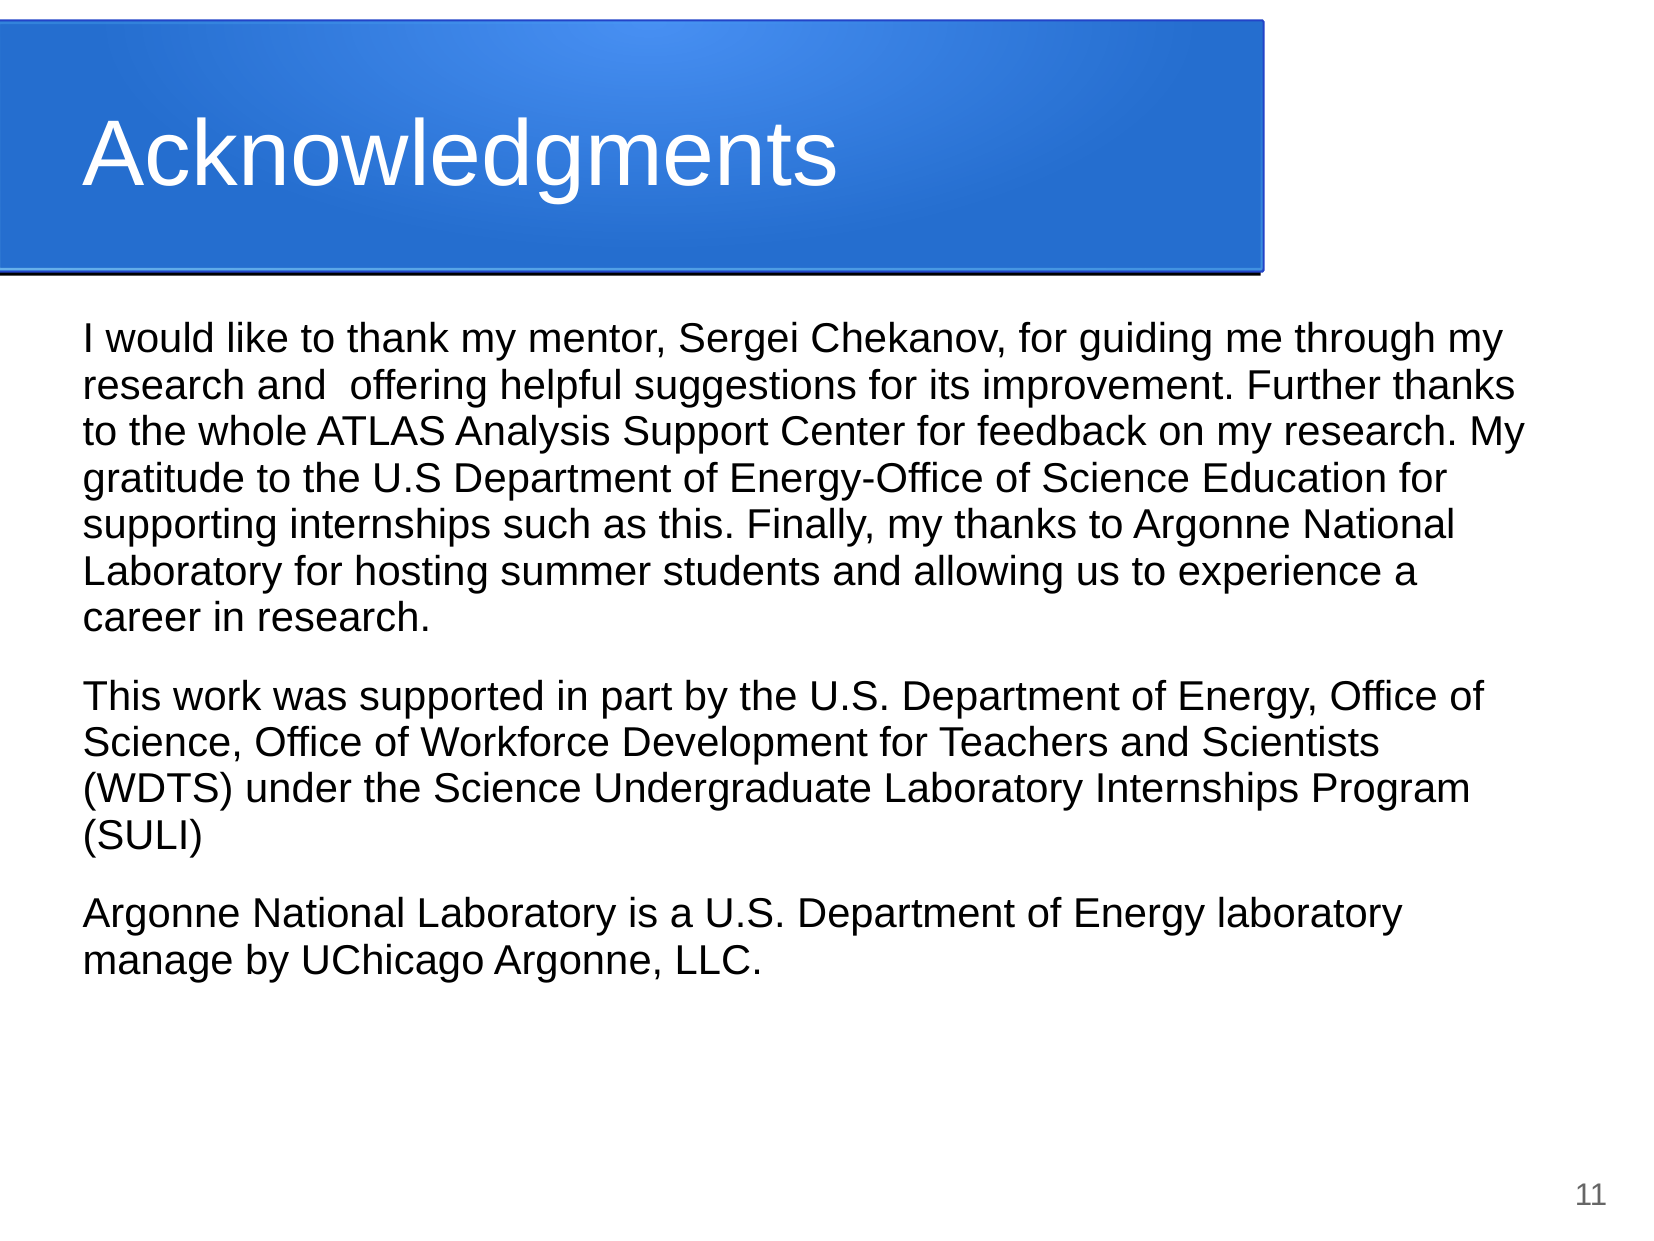

# Acknowledgments
I would like to thank my mentor, Sergei Chekanov, for guiding me through my research and offering helpful suggestions for its improvement. Further thanks to the whole ATLAS Analysis Support Center for feedback on my research. My gratitude to the U.S Department of Energy-Office of Science Education for supporting internships such as this. Finally, my thanks to Argonne National Laboratory for hosting summer students and allowing us to experience a career in research.
This work was supported in part by the U.S. Department of Energy, Office of Science, Office of Workforce Development for Teachers and Scientists (WDTS) under the Science Undergraduate Laboratory Internships Program (SULI)
Argonne National Laboratory is a U.S. Department of Energy laboratory manage by UChicago Argonne, LLC.